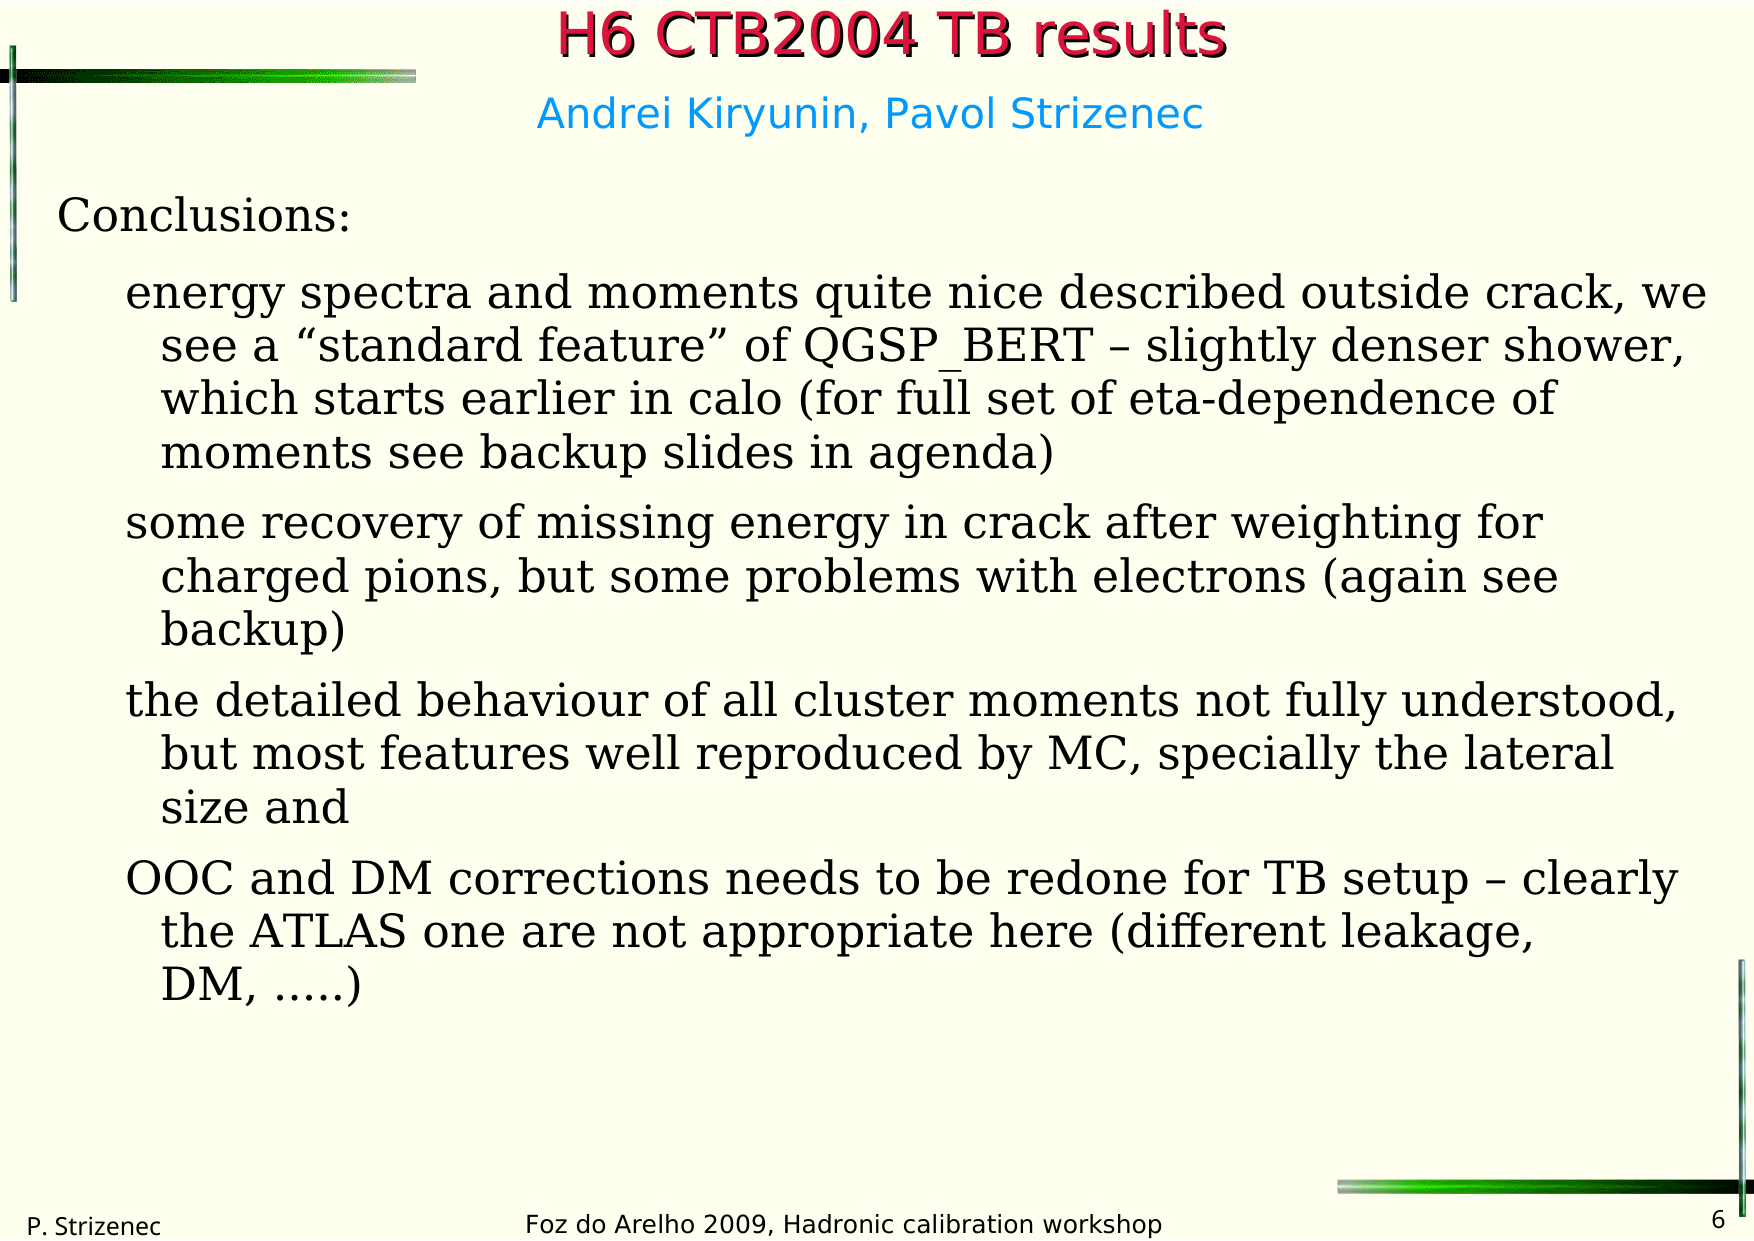

H6 CTB2004 TB results
Andrei Kiryunin, Pavol Strizenec
# Conclusions:
energy spectra and moments quite nice described outside crack, we see a “standard feature” of QGSP_BERT – slightly denser shower, which starts earlier in calo (for full set of eta-dependence of moments see backup slides in agenda)
some recovery of missing energy in crack after weighting for charged pions, but some problems with electrons (again see backup)
the detailed behaviour of all cluster moments not fully understood, but most features well reproduced by MC, specially the lateral size and
OOC and DM corrections needs to be redone for TB setup – clearly the ATLAS one are not appropriate here (different leakage, DM, .....)
P. Strizenec
Foz do Arelho 2009, Hadronic calibration workshop